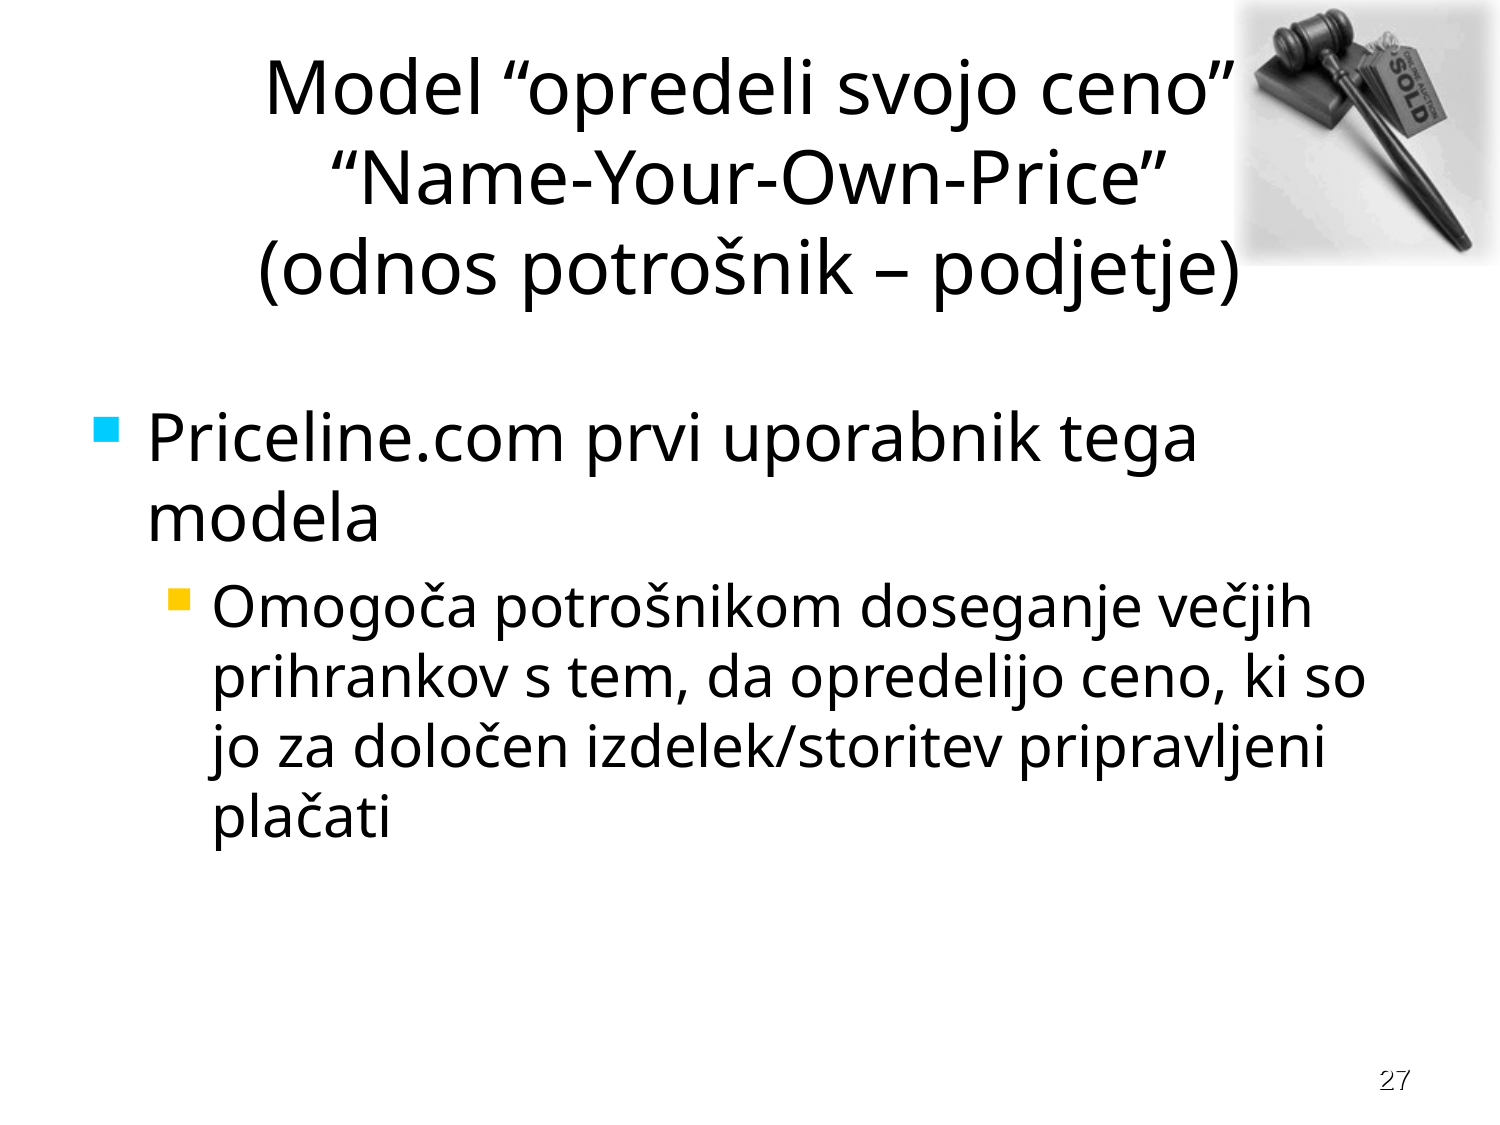

# Model “opredeli svojo ceno” “Name-Your-Own-Price” (odnos potrošnik – podjetje)
Priceline.com prvi uporabnik tega modela
Omogoča potrošnikom doseganje večjih prihrankov s tem, da opredelijo ceno, ki so jo za določen izdelek/storitev pripravljeni plačati